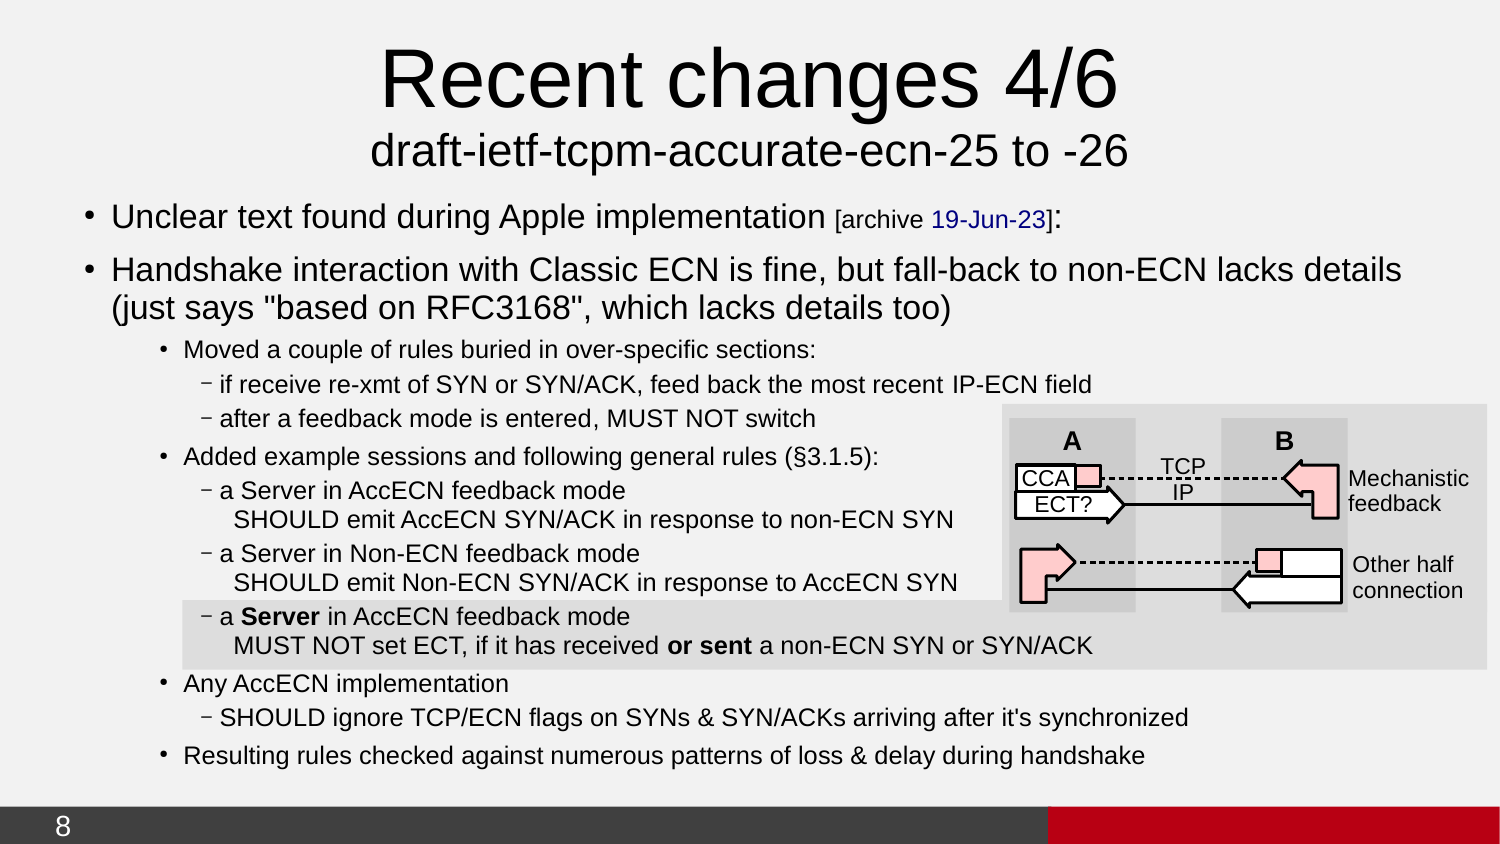

# Recent changes 4/6 draft-ietf-tcpm-accurate-ecn-25 to -26
Unclear text found during Apple implementation [archive 19-Jun-23]:
Handshake interaction with Classic ECN is fine, but fall-back to non-ECN lacks details (just says "based on RFC3168", which lacks details too)
Moved a couple of rules buried in over-specific sections:
if receive re-xmt of SYN or SYN/ACK, feed back the most recent IP-ECN field
after a feedback mode is entered, MUST NOT switch
Added example sessions and following general rules (§3.1.5):
a Server in AccECN feedback mode
 SHOULD emit AccECN SYN/ACK in response to non-ECN SYN
a Server in Non-ECN feedback mode
 SHOULD emit Non-ECN SYN/ACK in response to AccECN SYN
a Server in AccECN feedback mode
 MUST NOT set ECT, if it has received or sent a non-ECN SYN or SYN/ACK
Any AccECN implementation
SHOULD ignore TCP/ECN flags on SYNs & SYN/ACKs arriving after it's synchronized
Resulting rules checked against numerous patterns of loss & delay during handshake
A
B
TCP
IP
Mechanistic
feedback
CCA
CCA
ECT?
ECT?
Other half
connection
8